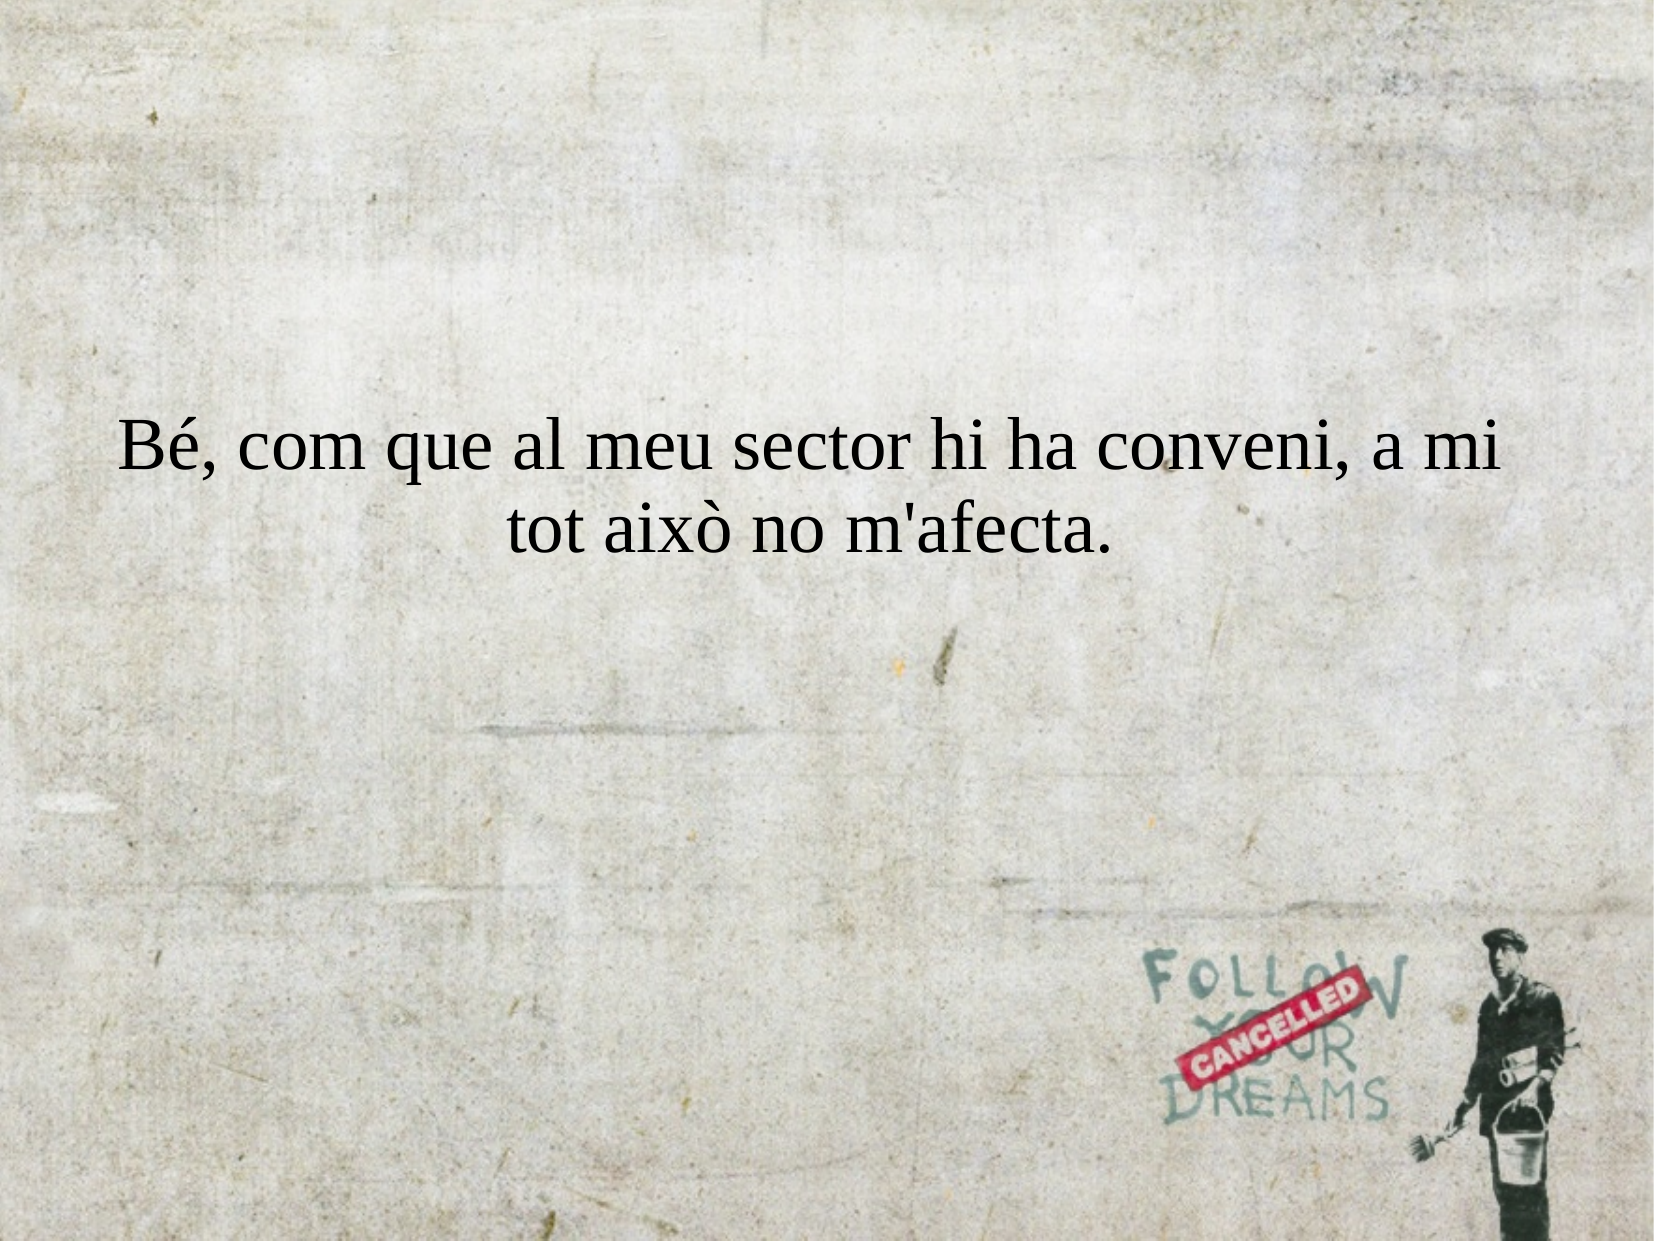

#
Bé, com que al meu sector hi ha conveni, a mi tot això no m'afecta.